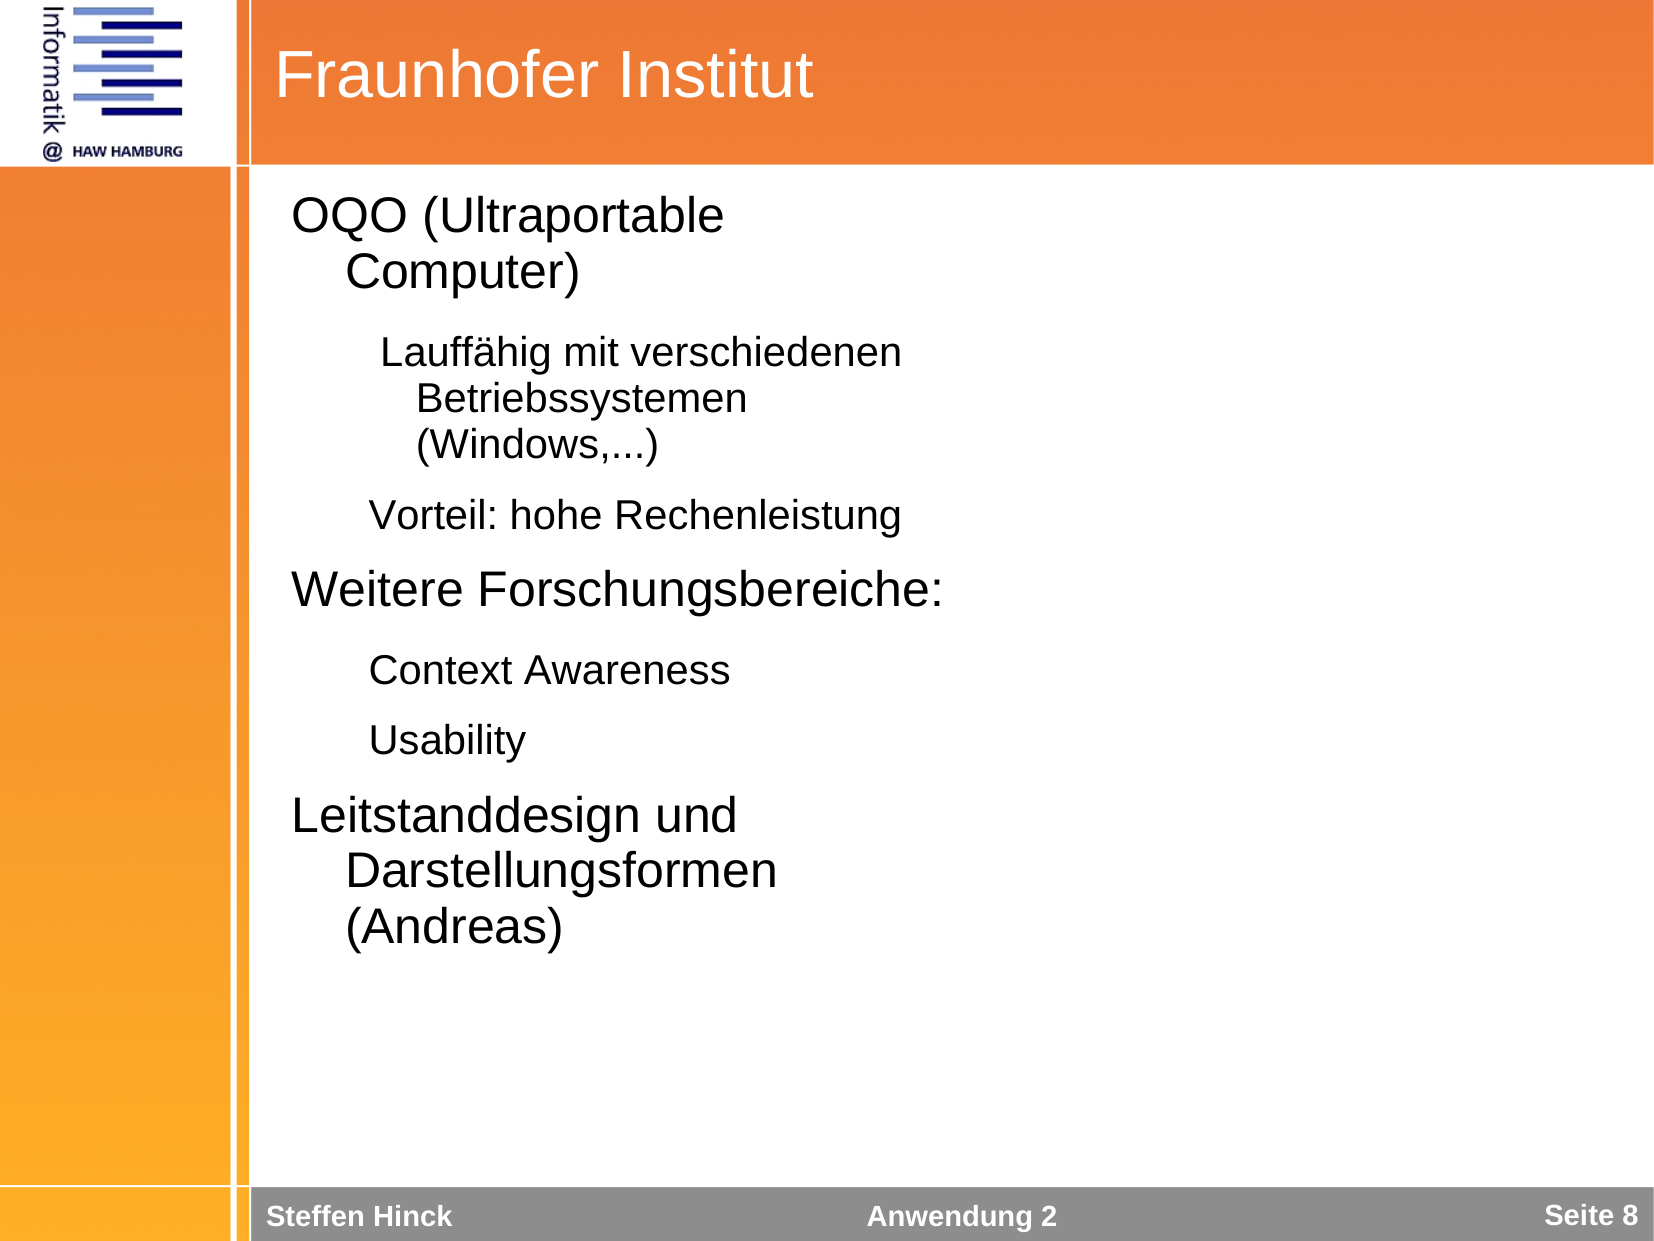

# Fraunhofer Institut
OQO (Ultraportable Computer)
 Lauffähig mit verschiedenen Betriebssystemen (Windows,...)
Vorteil: hohe Rechenleistung
Weitere Forschungsbereiche:
Context Awareness
Usability
Leitstanddesign und Darstellungsformen (Andreas)